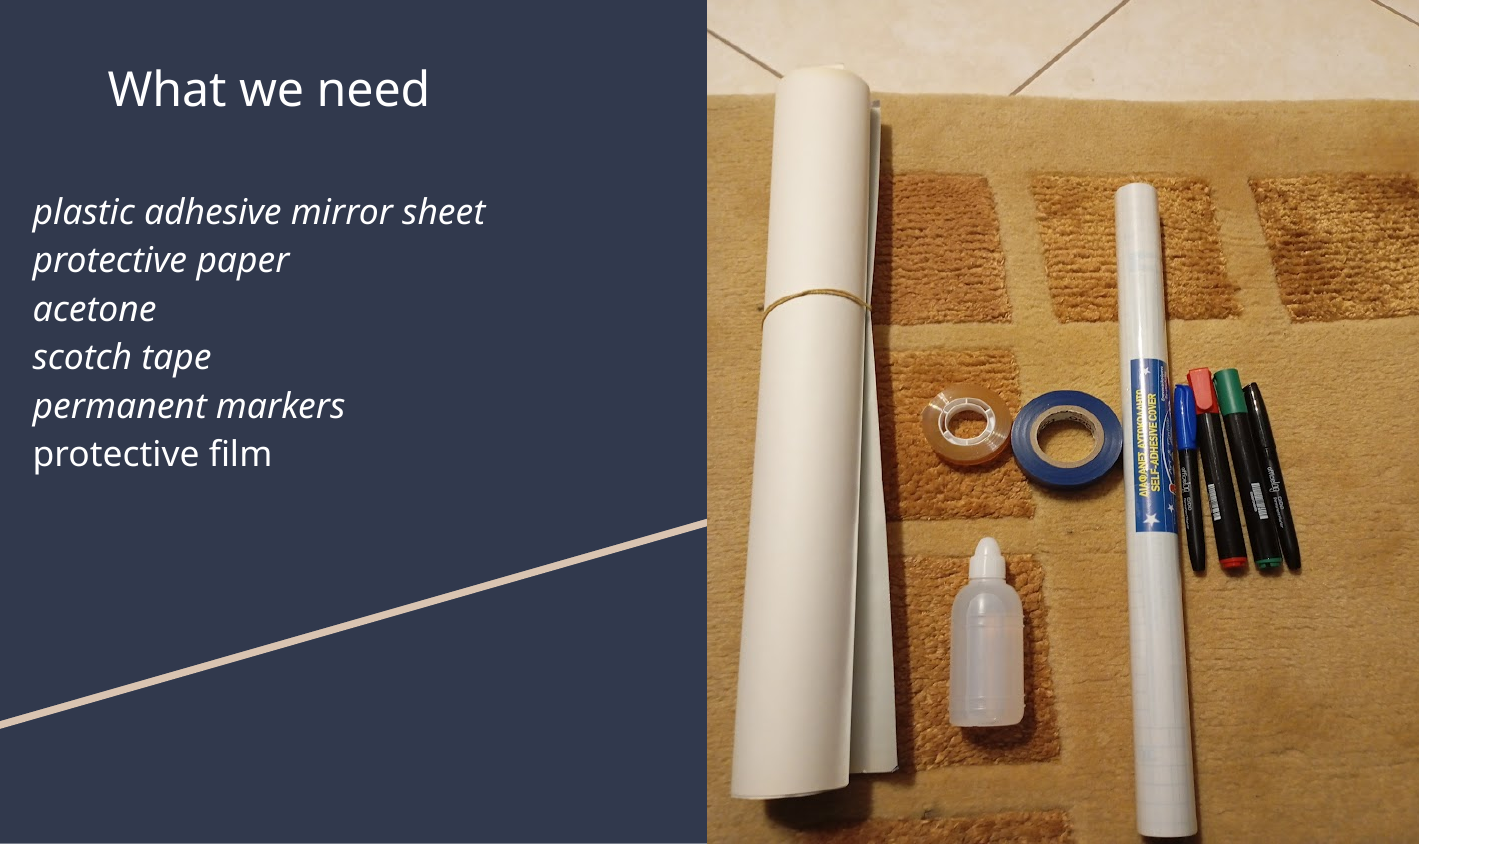

# What we need plastic adhesive mirror sheet protective paper acetone scotch tape permanent markers protective film